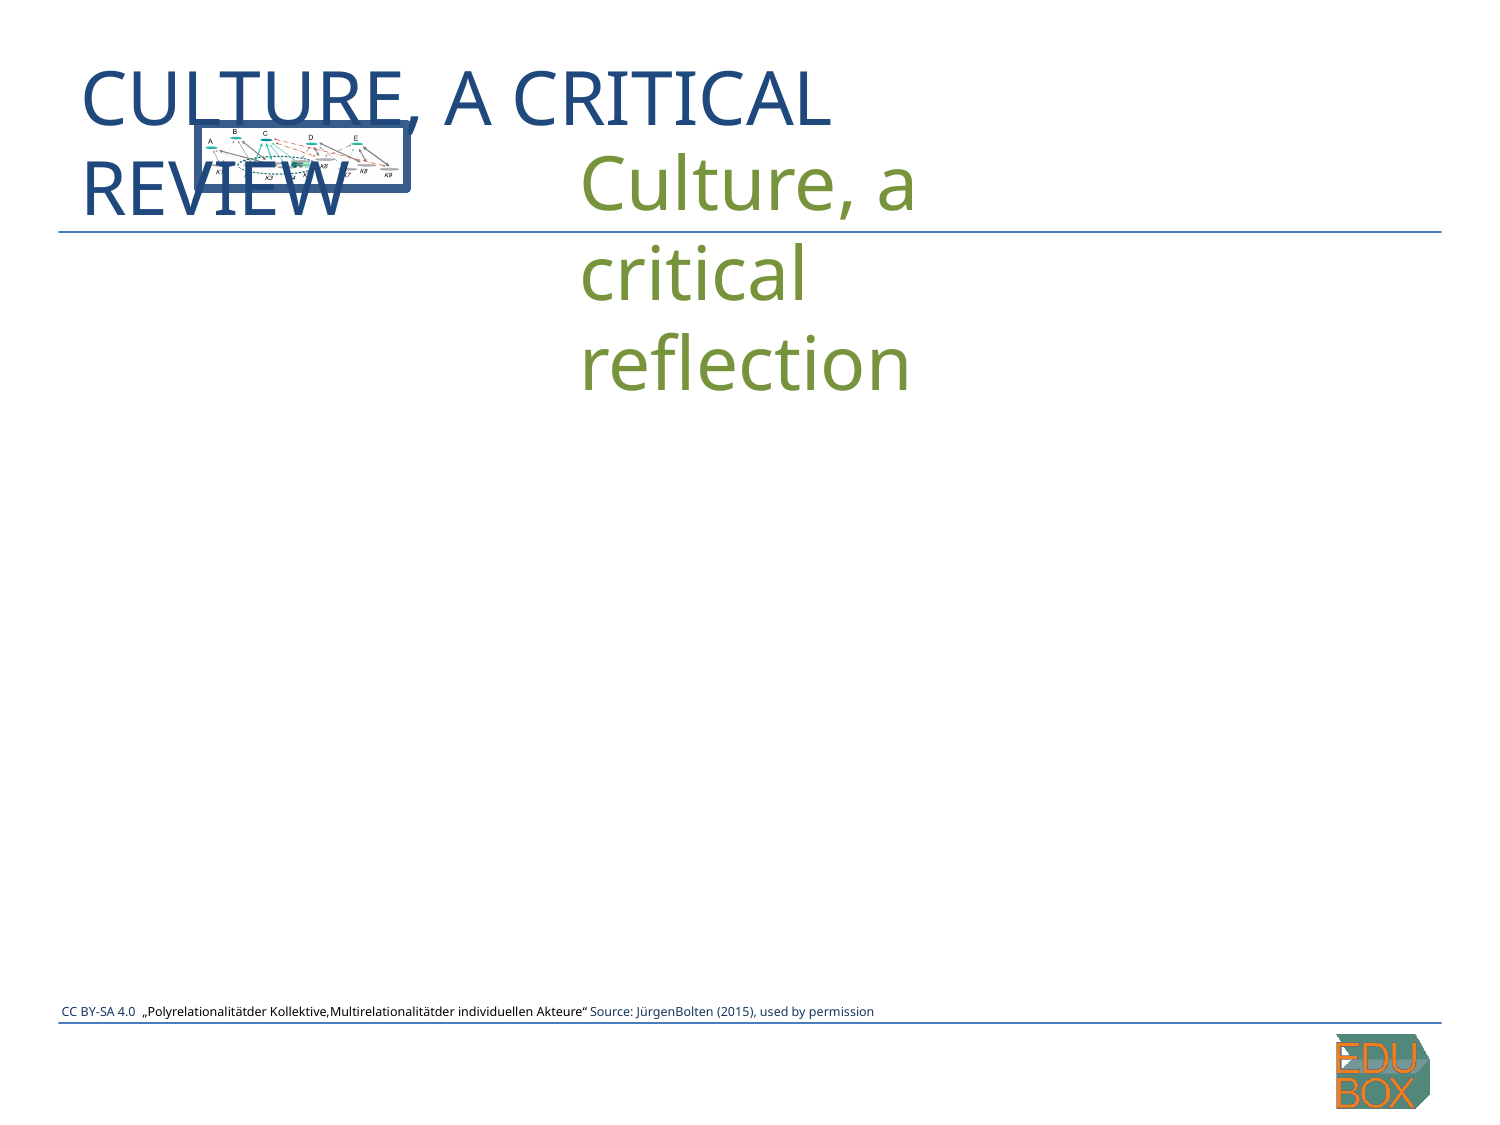

CULTURE, A CRITICAL REVIEW
# Culture, a critical reflection
CC BY-SA 4.0 „Polyrelationalitätder Kollektive,Multirelationalitätder individuellen Akteure“ Source: JürgenBolten (2015), used by permission